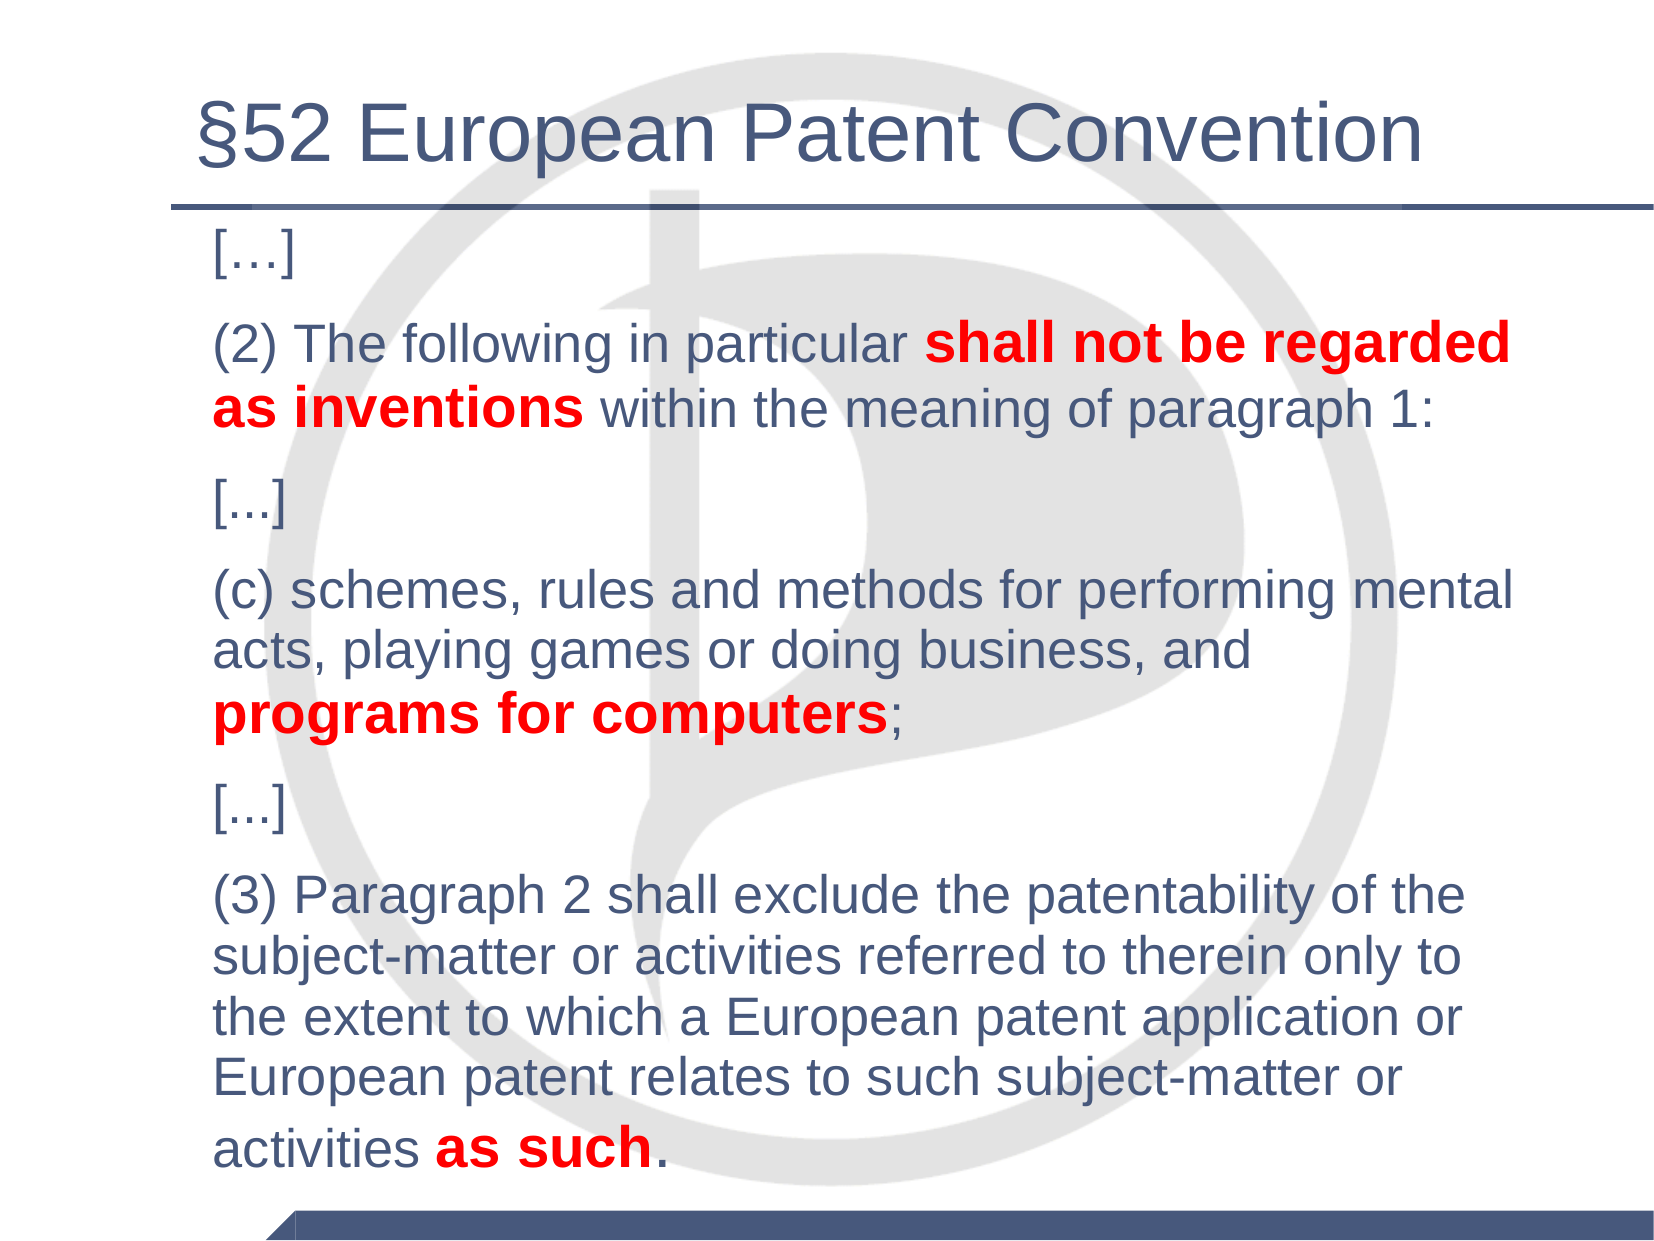

# §52 European Patent Convention
[…]
(2) The following in particular shall not be regarded as inventions within the meaning of paragraph 1:
[...]
(c) schemes, rules and methods for performing mental acts, playing games or doing business, and programs for computers;
[...]
(3) Paragraph 2 shall exclude the patentability of the subject-matter or activities referred to therein only to the extent to which a European patent application or European patent relates to such subject‑matter or activities as such.